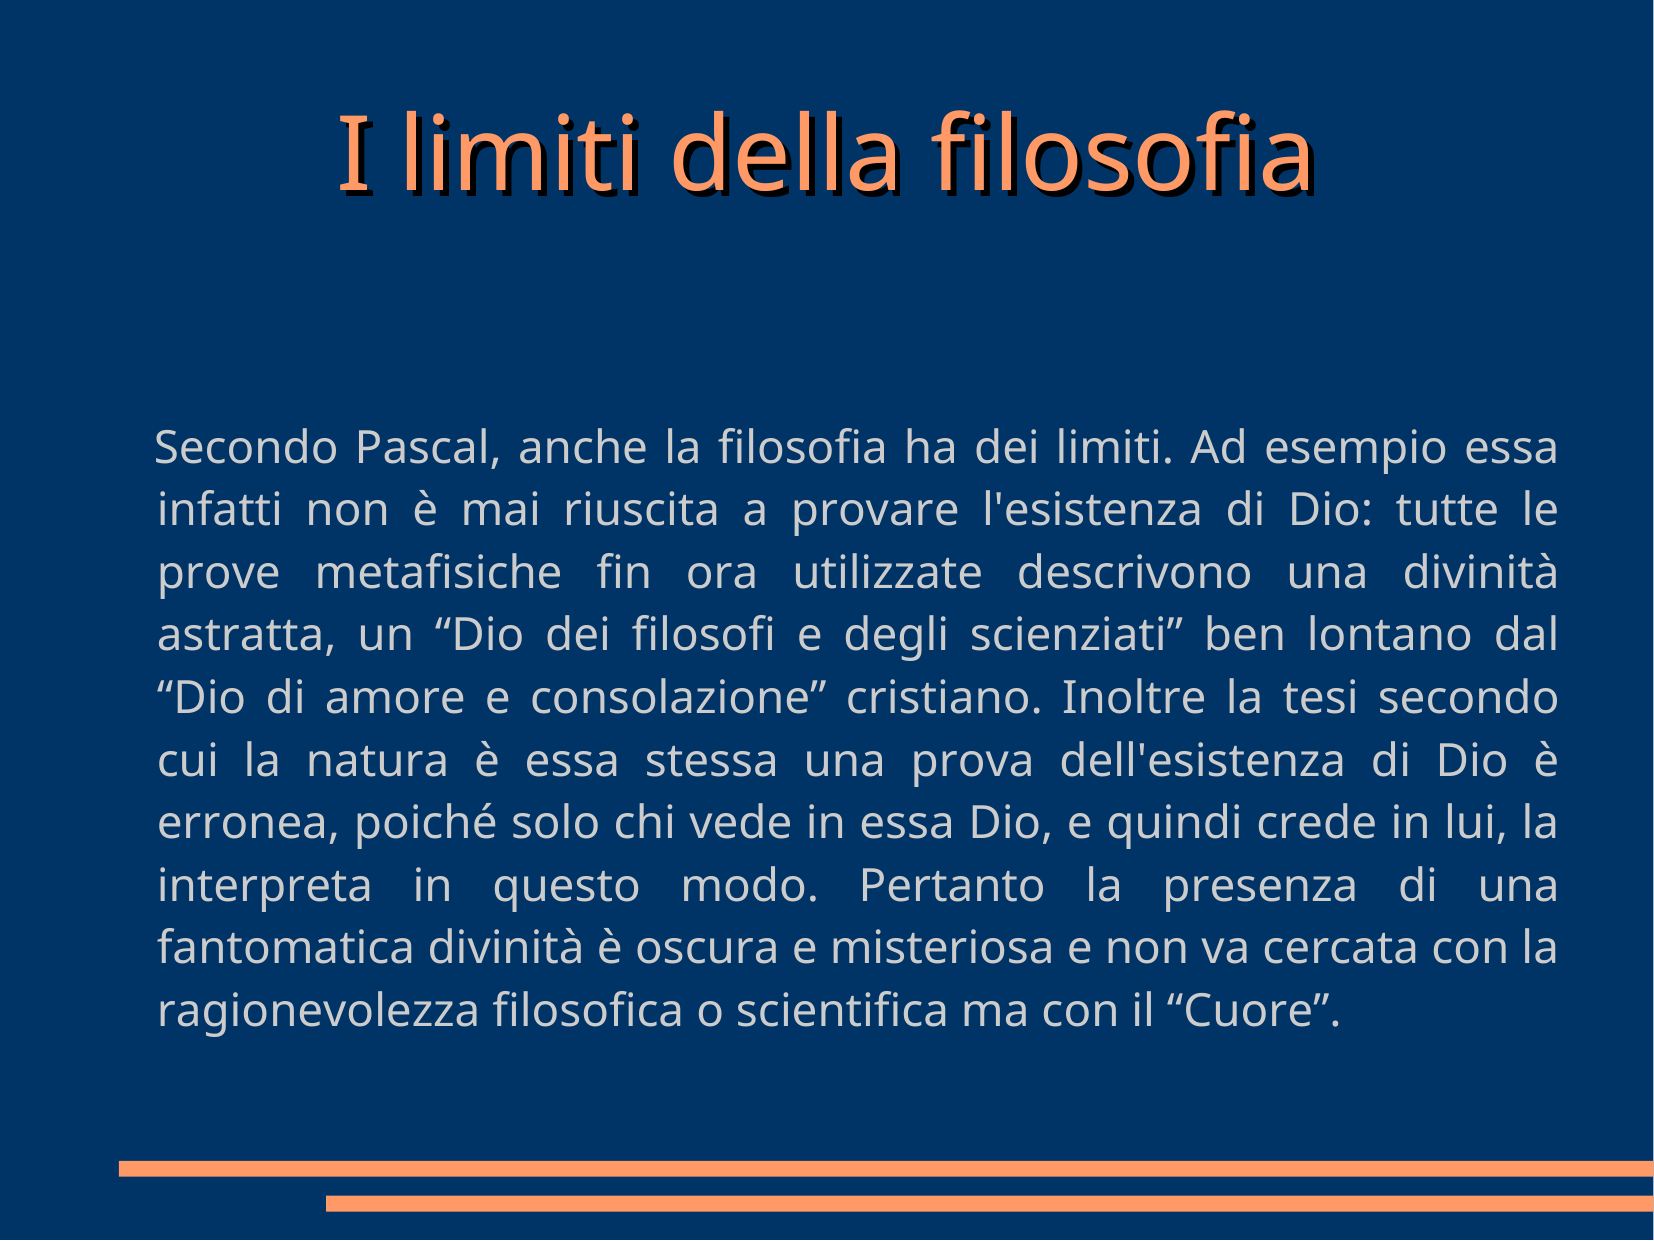

# I limiti della filosofia
 Secondo Pascal, anche la filosofia ha dei limiti. Ad esempio essa infatti non è mai riuscita a provare l'esistenza di Dio: tutte le prove metafisiche fin ora utilizzate descrivono una divinità astratta, un “Dio dei filosofi e degli scienziati” ben lontano dal “Dio di amore e consolazione” cristiano. Inoltre la tesi secondo cui la natura è essa stessa una prova dell'esistenza di Dio è erronea, poiché solo chi vede in essa Dio, e quindi crede in lui, la interpreta in questo modo. Pertanto la presenza di una fantomatica divinità è oscura e misteriosa e non va cercata con la ragionevolezza filosofica o scientifica ma con il “Cuore”.